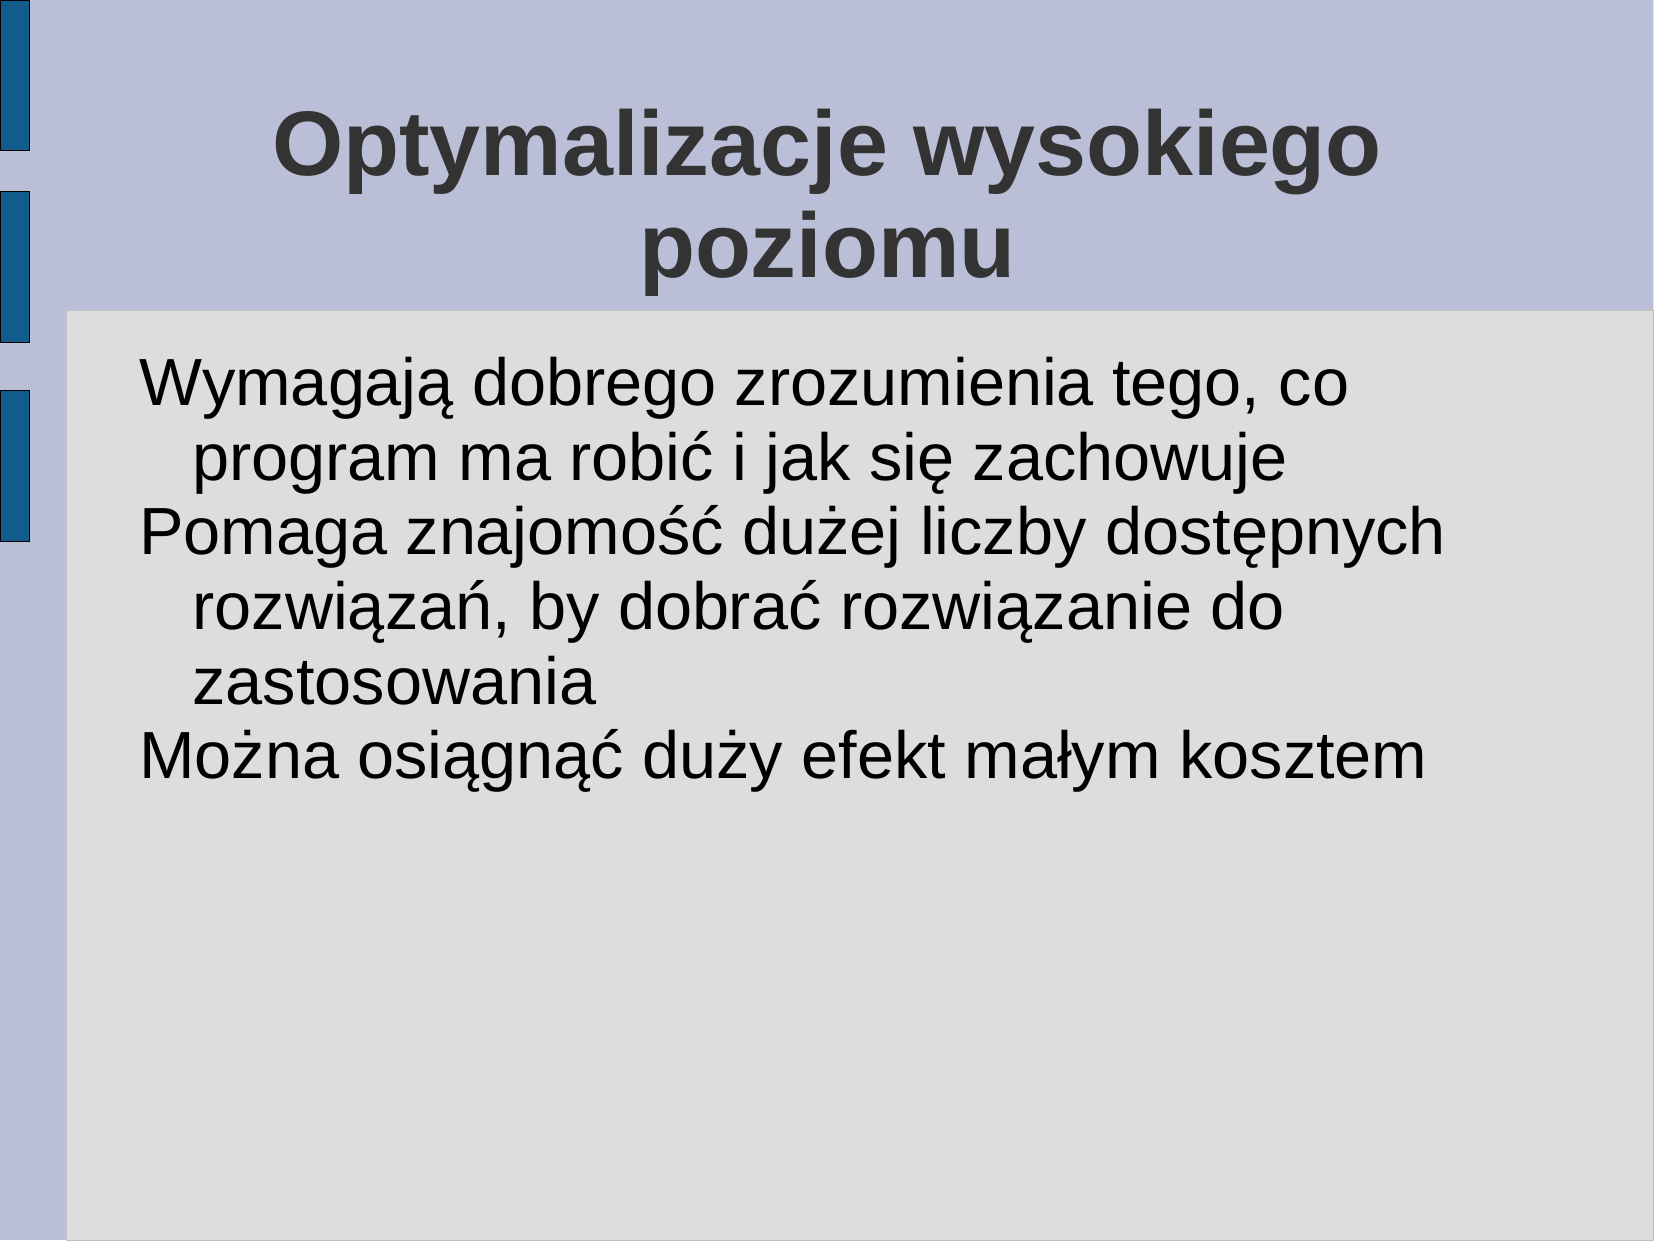

# Optymalizacje wysokiego poziomu
Wymagają dobrego zrozumienia tego, co program ma robić i jak się zachowuje
Pomaga znajomość dużej liczby dostępnych rozwiązań, by dobrać rozwiązanie do zastosowania
Można osiągnąć duży efekt małym kosztem